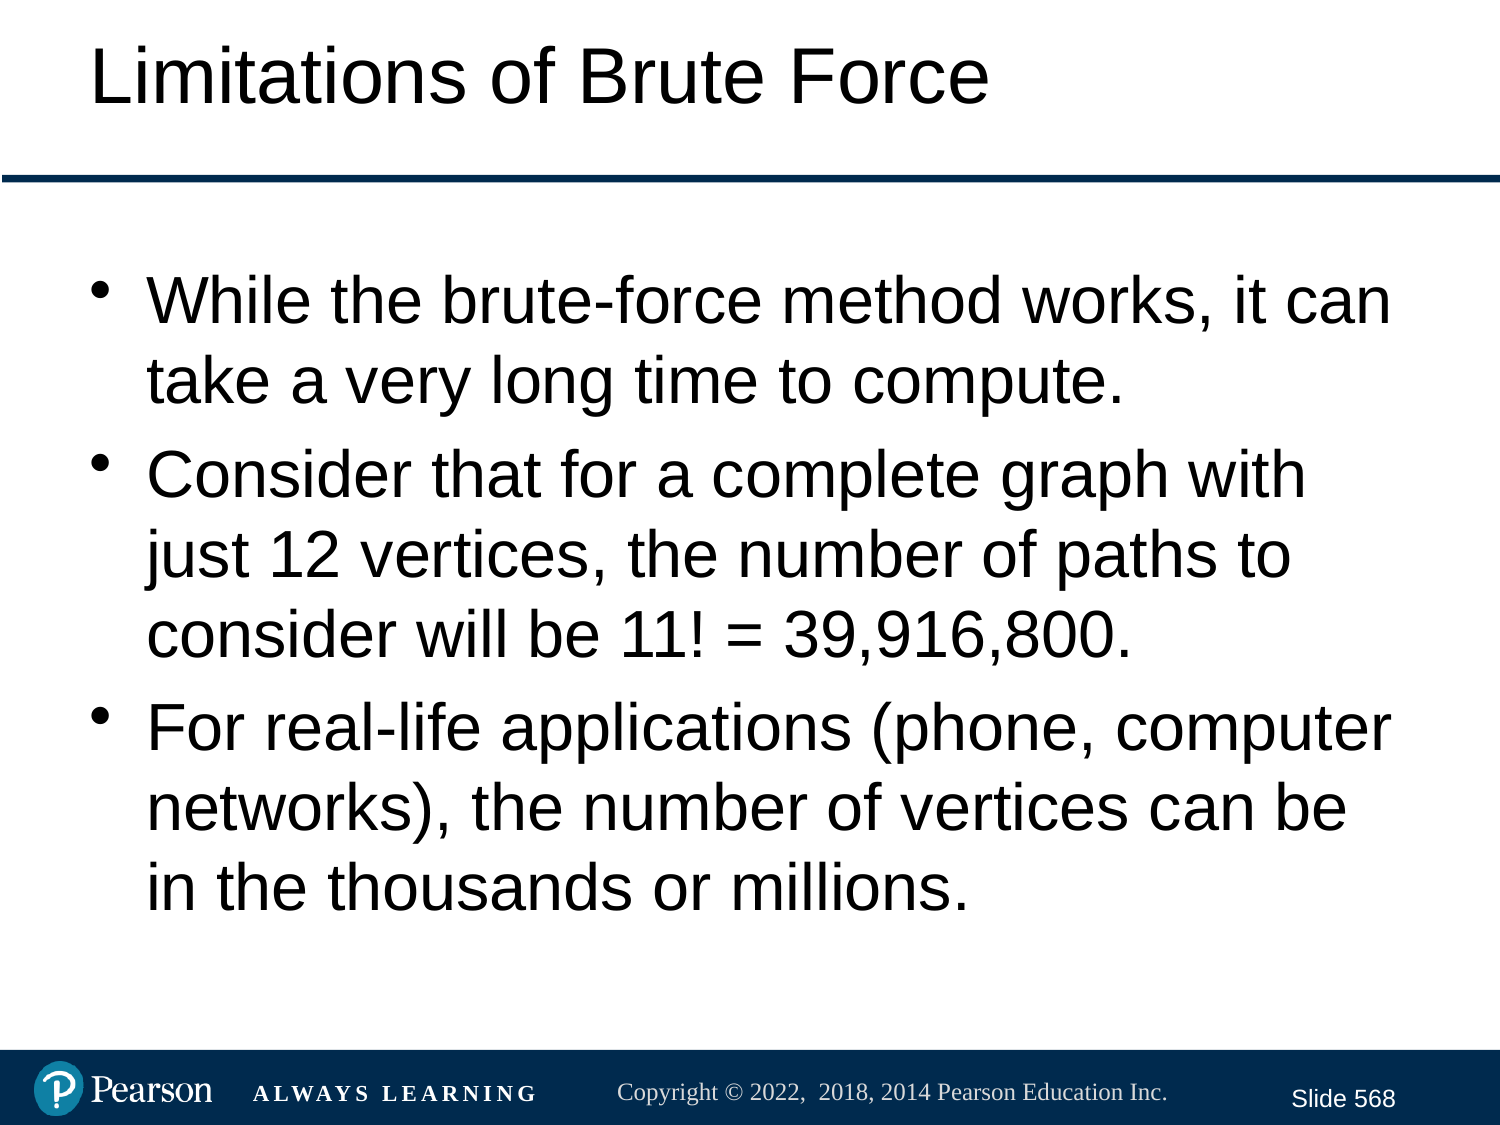

Limitations of Brute Force
While the brute-force method works, it can take a very long time to compute.
Consider that for a complete graph with just 12 vertices, the number of paths to consider will be 11! = 39,916,800.
For real-life applications (phone, computer networks), the number of vertices can be in the thousands or millions.